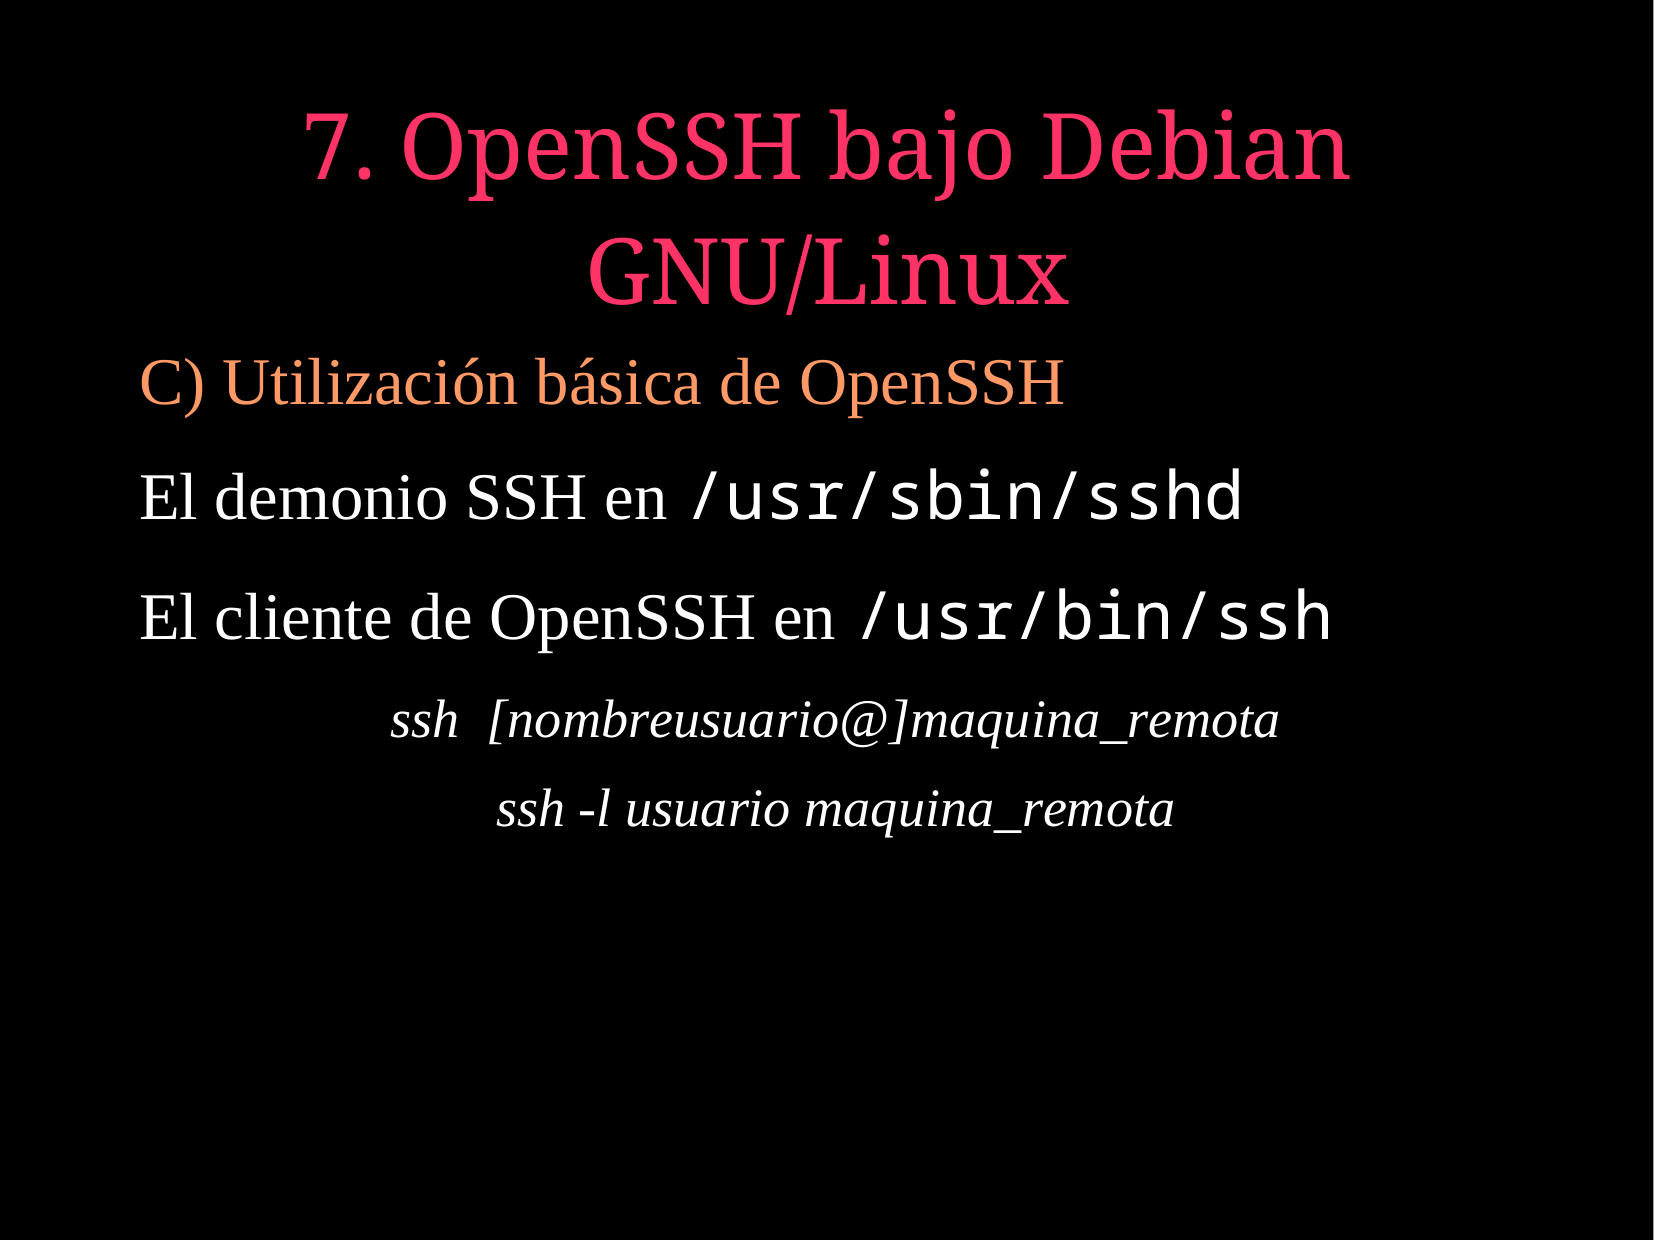

# 7. OpenSSH bajo Debian GNU/Linux
C) Utilización básica de OpenSSH
El demonio SSH en /usr/sbin/sshd
El cliente de OpenSSH en /usr/bin/ssh
ssh [nombreusuario@]maquina_remota
ssh -l usuario maquina_remota